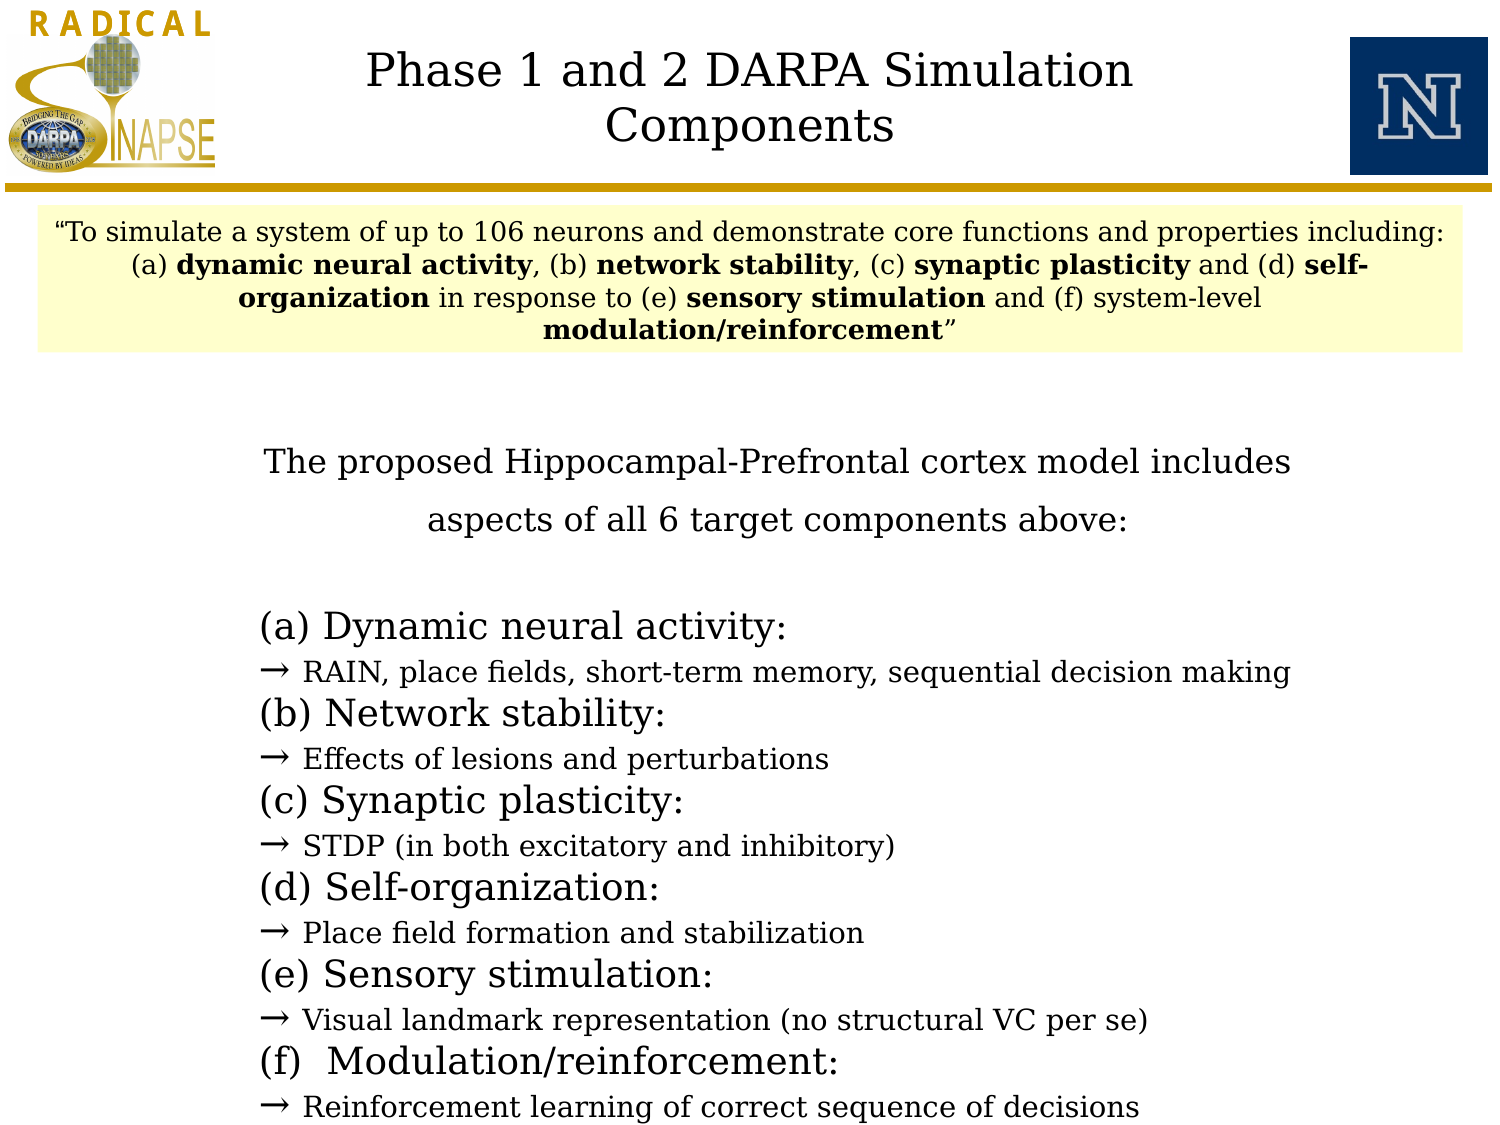

Phase 1 and 2 DARPA Simulation Components
“To simulate a system of up to 106 neurons and demonstrate core functions and properties including:
(a) dynamic neural activity, (b) network stability, (c) synaptic plasticity and (d) self-organization in response to (e) sensory stimulation and (f) system-level modulation/reinforcement”
The proposed Hippocampal-Prefrontal cortex model includes aspects of all 6 target components above:
(a) Dynamic neural activity:
→ RAIN, place fields, short-term memory, sequential decision making
(b) Network stability:
→ Effects of lesions and perturbations
(c) Synaptic plasticity:
→ STDP (in both excitatory and inhibitory)
(d) Self-organization:
→ Place field formation and stabilization
(e) Sensory stimulation:
→ Visual landmark representation (no structural VC per se)
(f) Modulation/reinforcement:
→ Reinforcement learning of correct sequence of decisions